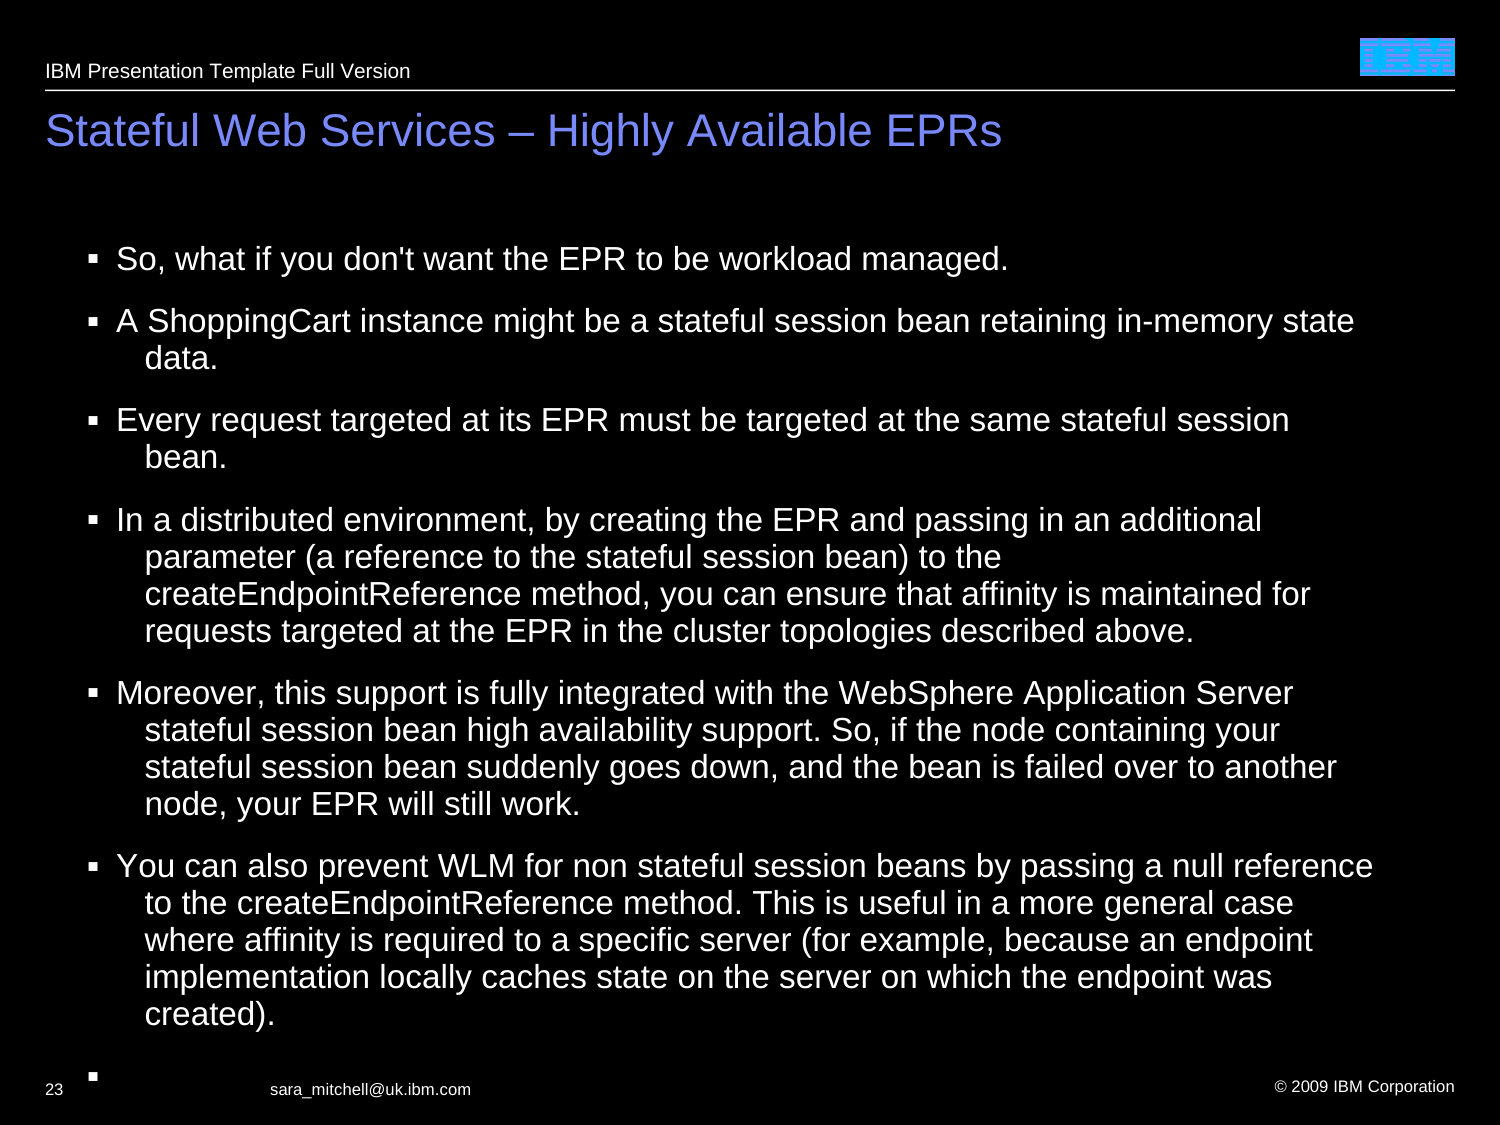

IBM Presentation Template Full Version
# Stateful Web Services – Highly Available EPRs
So, what if you don't want the EPR to be workload managed.
A ShoppingCart instance might be a stateful session bean retaining in-memory state data.
Every request targeted at its EPR must be targeted at the same stateful session bean.
In a distributed environment, by creating the EPR and passing in an additional parameter (a reference to the stateful session bean) to the createEndpointReference method, you can ensure that affinity is maintained for requests targeted at the EPR in the cluster topologies described above.
Moreover, this support is fully integrated with the WebSphere Application Server stateful session bean high availability support. So, if the node containing your stateful session bean suddenly goes down, and the bean is failed over to another node, your EPR will still work.
You can also prevent WLM for non stateful session beans by passing a null reference to the createEndpointReference method. This is useful in a more general case where affinity is required to a specific server (for example, because an endpoint implementation locally caches state on the server on which the endpoint was created).
23